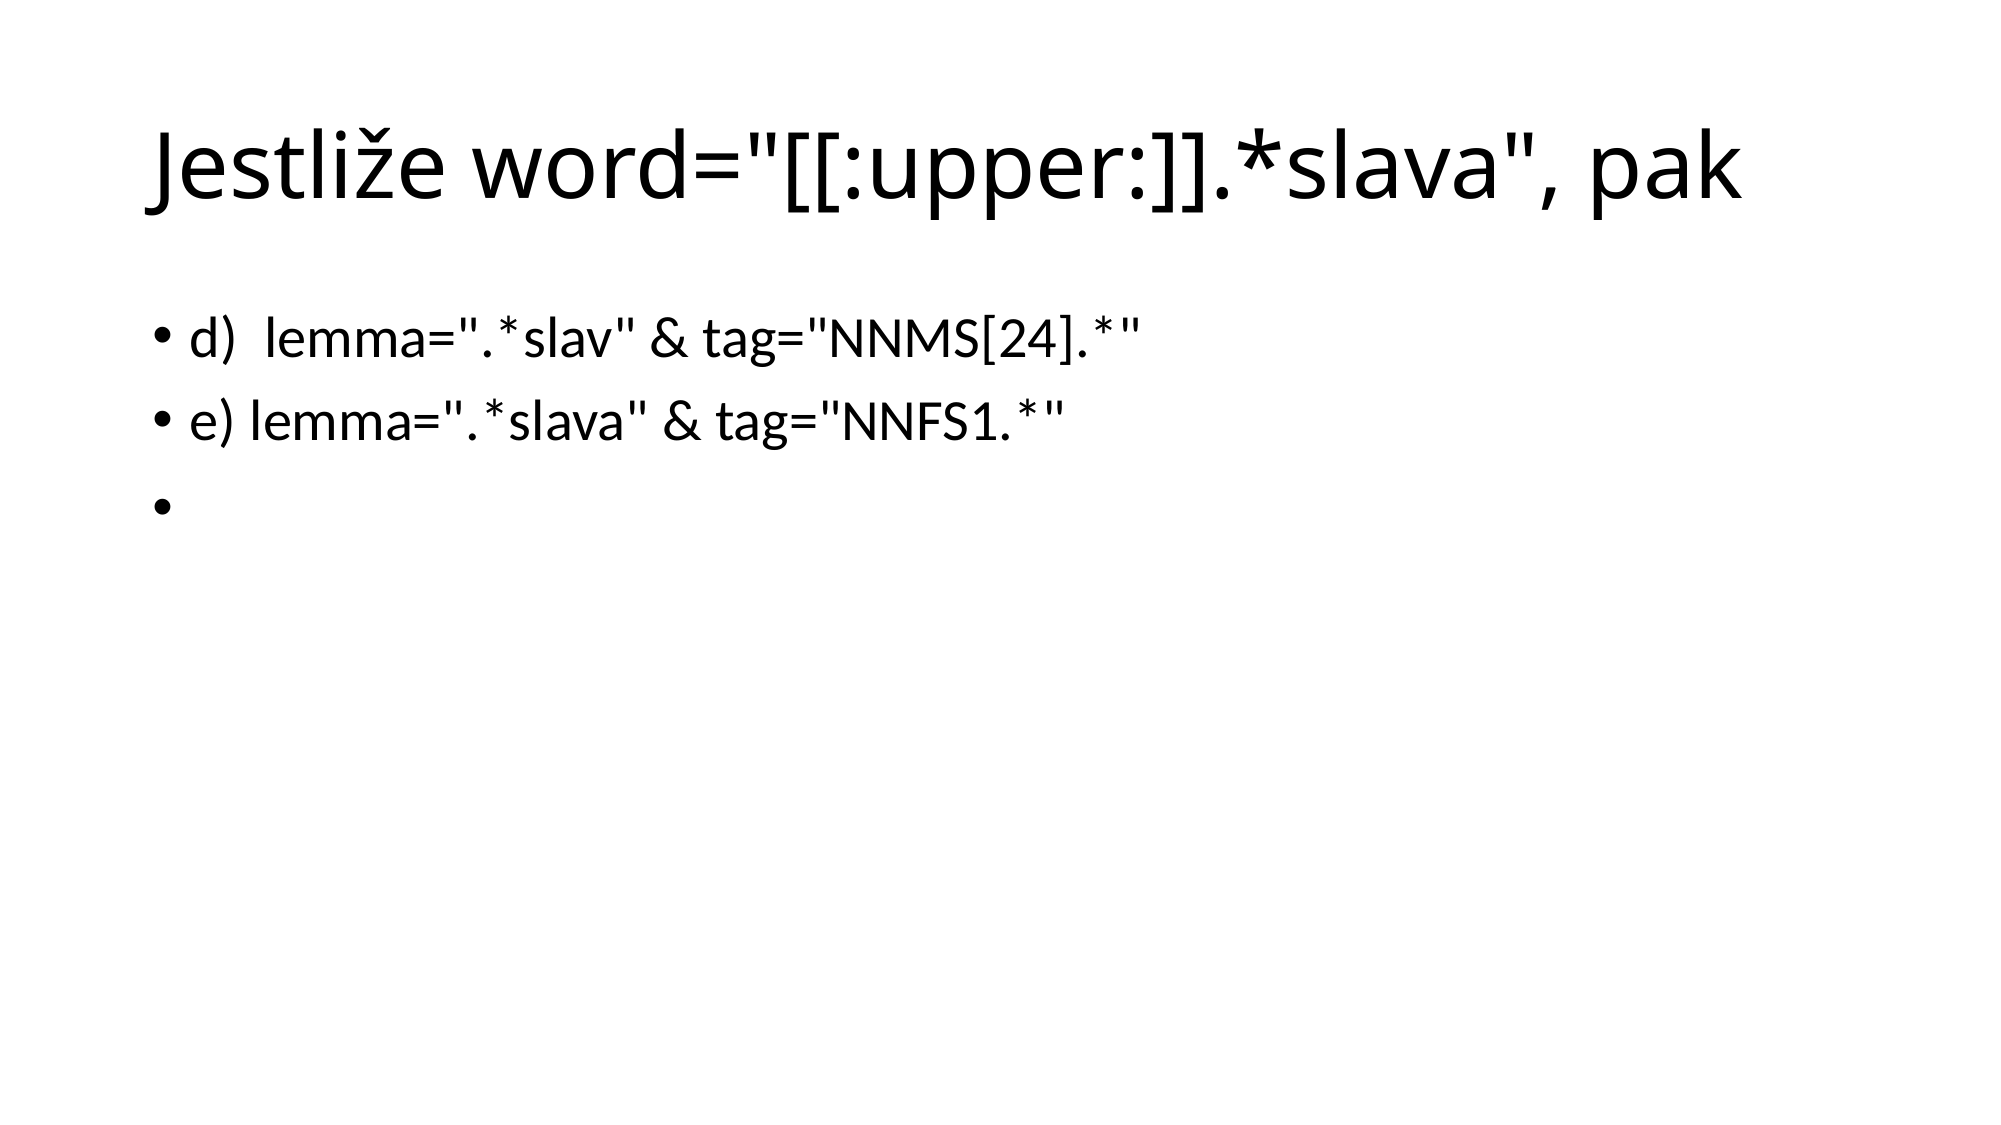

# Jestliže word="[[:upper:]].*slava", pak
d)  lemma=".*slav" & tag="NNMS[24].*"
e) lemma=".*slava" & tag="NNFS1.*"